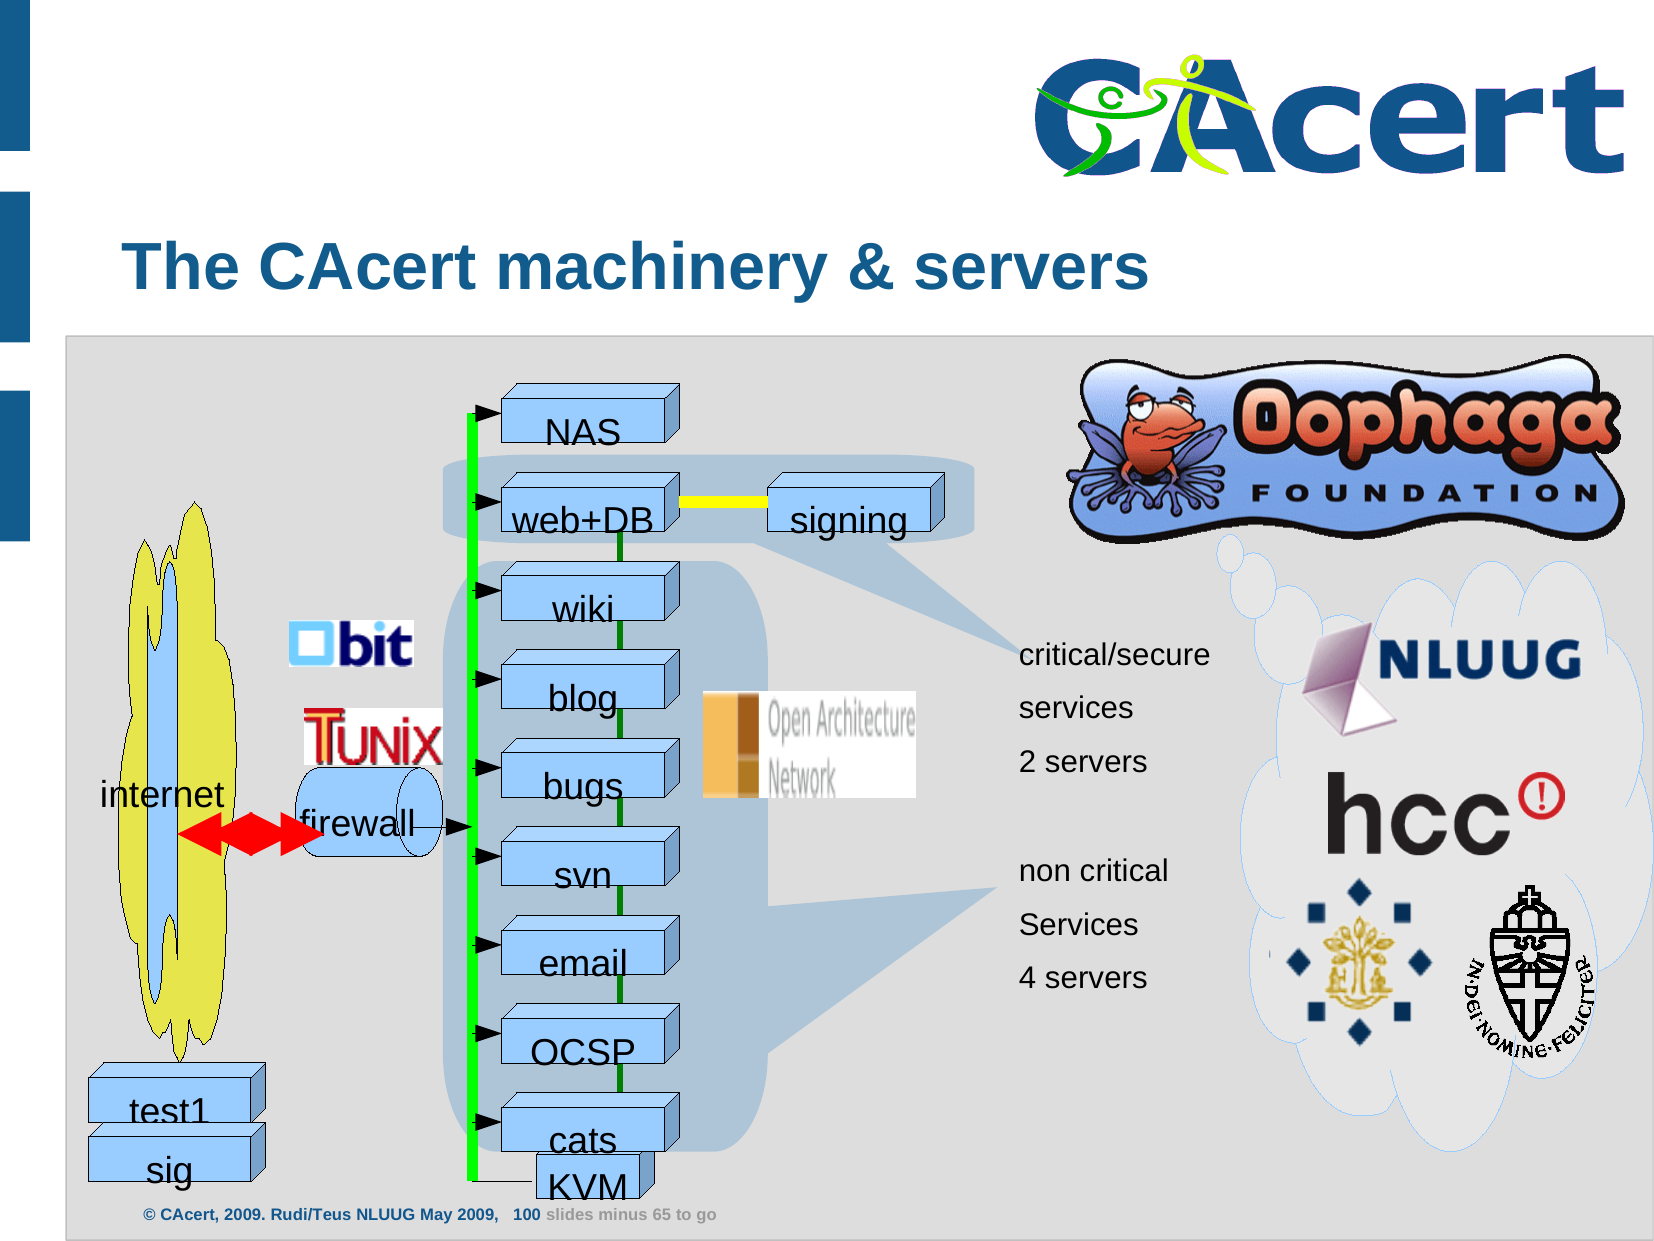

# The CAcert machinery & servers
NAS
web+DB
signing
internet
wiki
critical/secure
services
2 servers
blog
bugs
firewall
svn
non critical
Services
4 servers
email
OCSP
test1
cats
sig
KVM